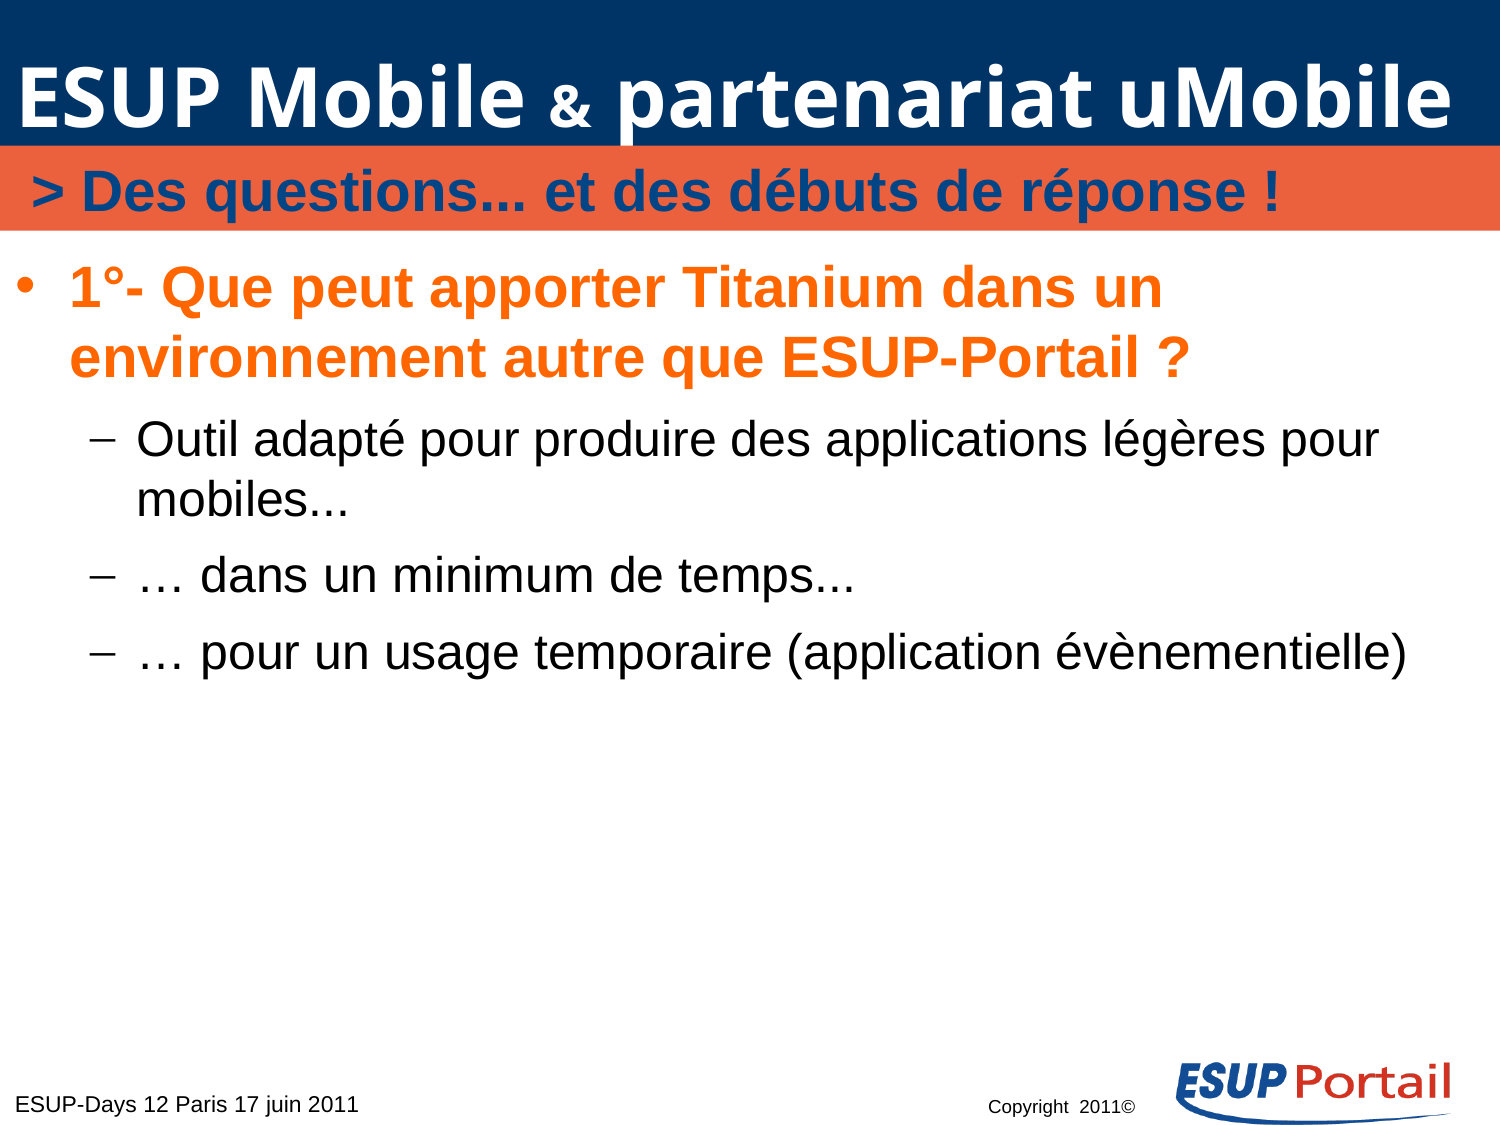

ESUP Mobile & partenariat uMobile
 > Des questions... et des débuts de réponse !
1°- Que peut apporter Titanium dans un environnement autre que ESUP-Portail ?
Outil adapté pour produire des applications légères pour mobiles...
… dans un minimum de temps...
… pour un usage temporaire (application évènementielle)
ESUP-Days 12 Paris 17 juin 2011